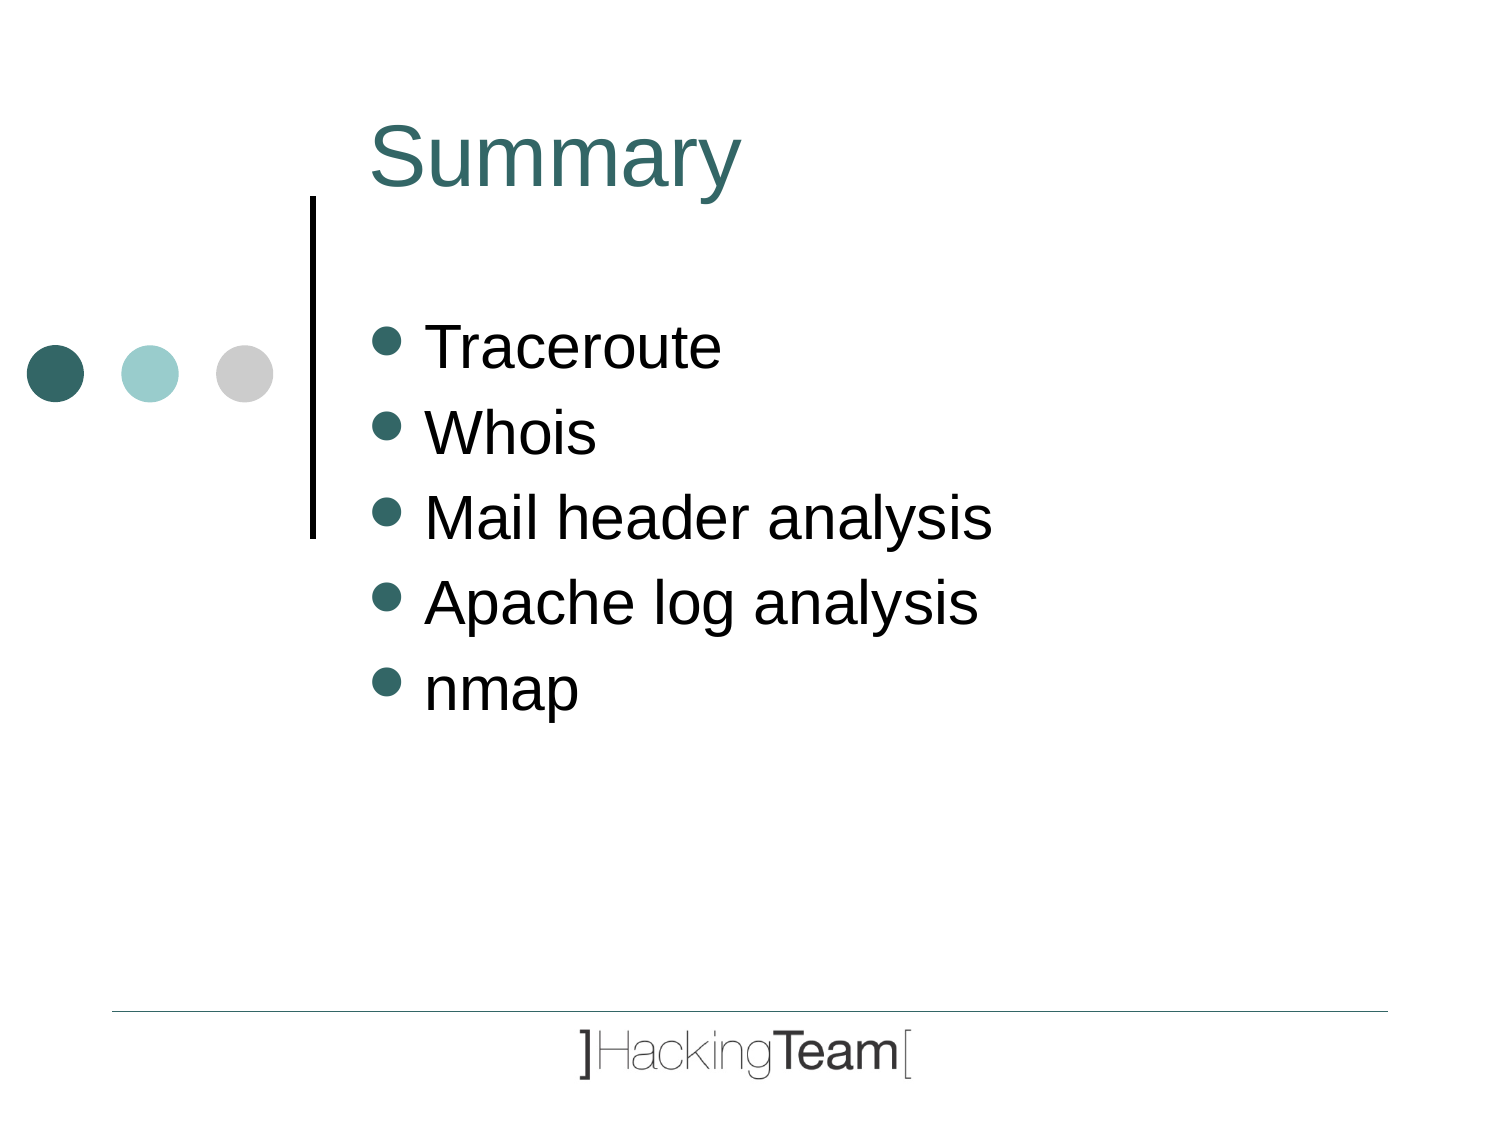

# Summary
Traceroute
Whois
Mail header analysis
Apache log analysis
nmap